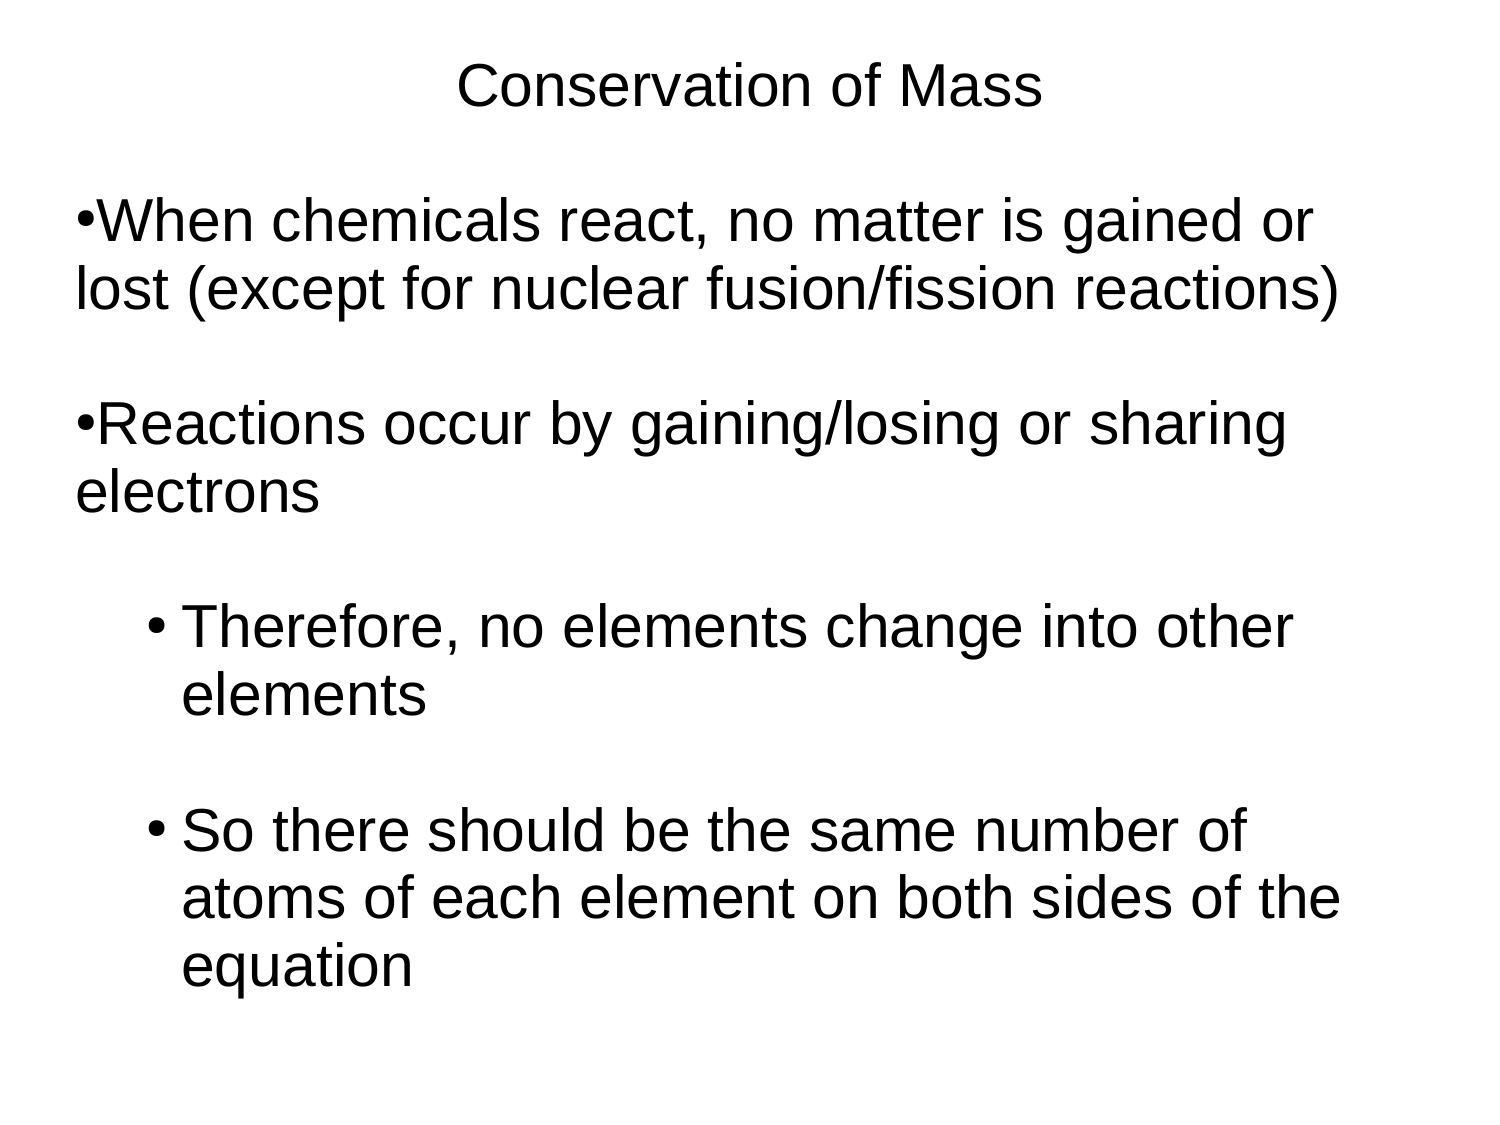

# Conservation of Mass
When chemicals react, no matter is gained or lost (except for nuclear fusion/fission reactions)
Reactions occur by gaining/losing or sharing electrons
Therefore, no elements change into other elements
So there should be the same number of atoms of each element on both sides of the equation